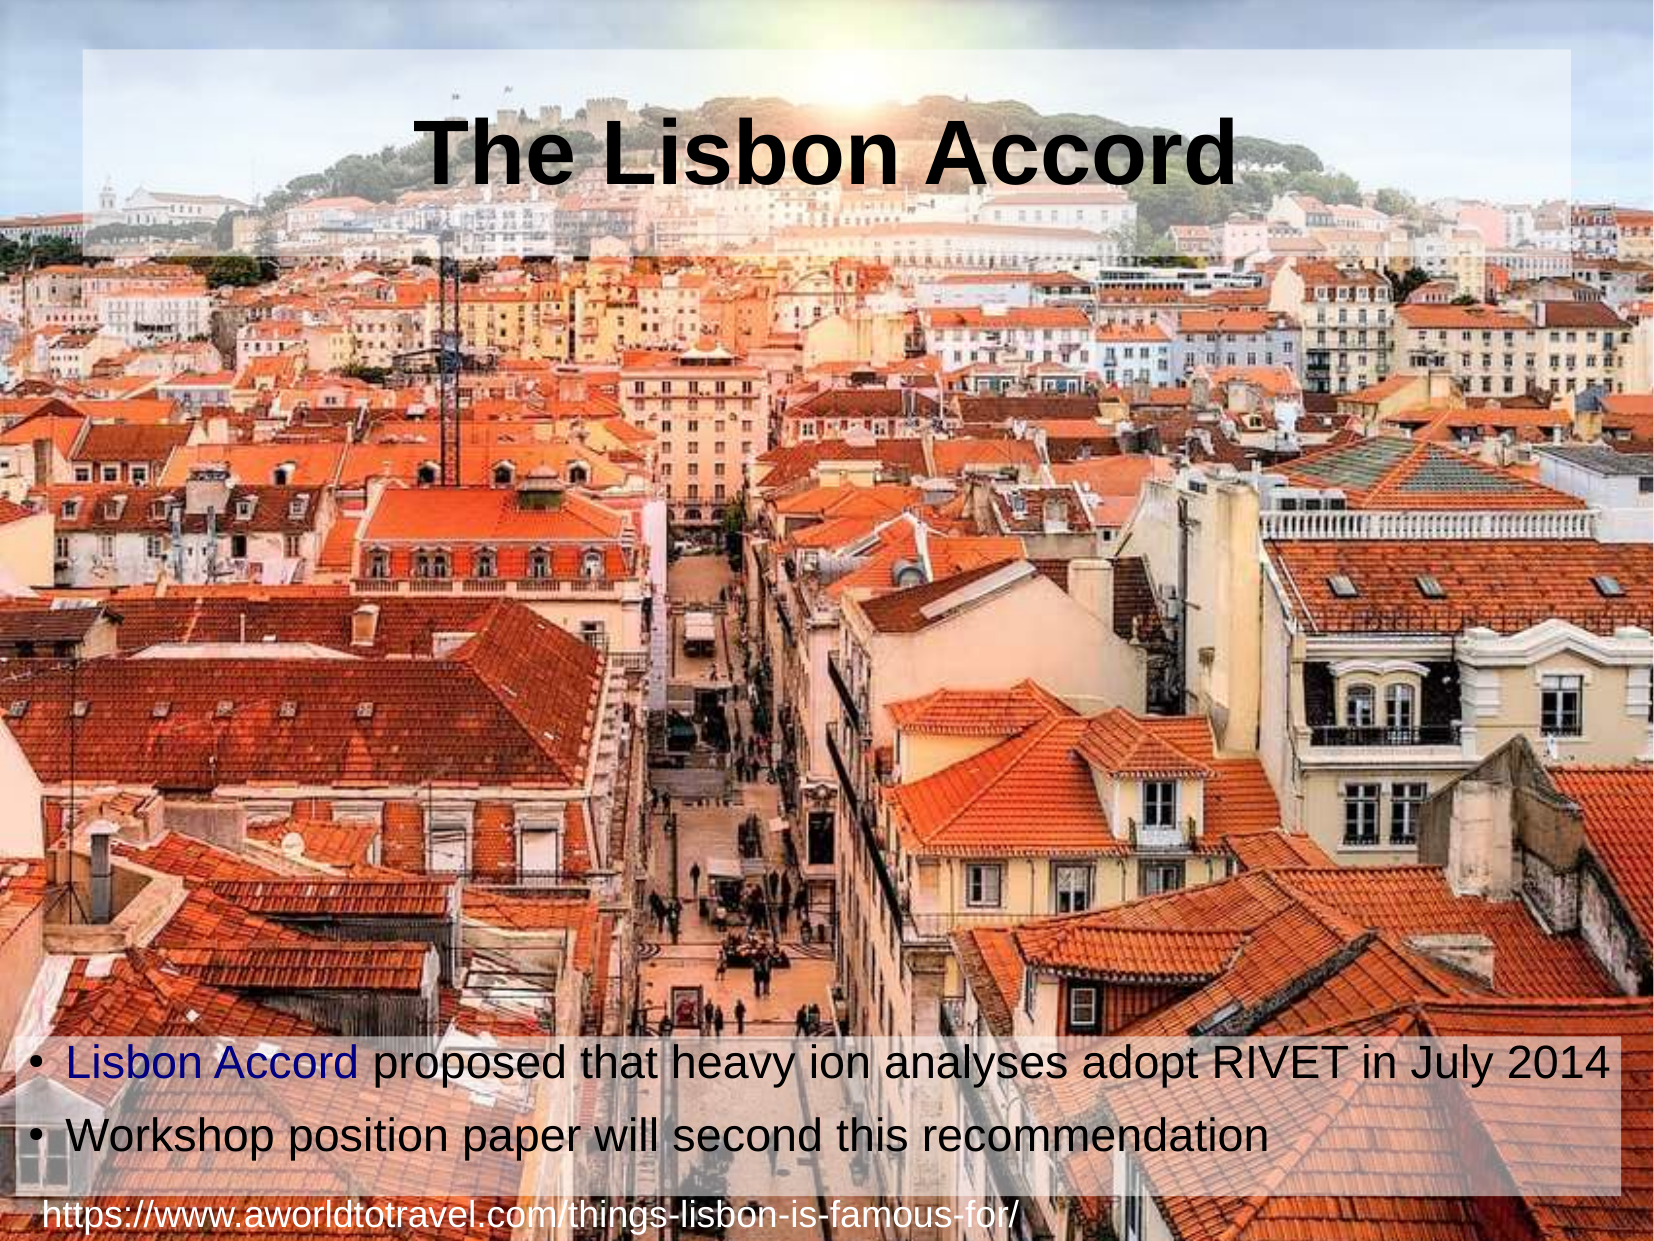

# The Lisbon Accord
Lisbon Accord proposed that heavy ion analyses adopt RIVET in July 2014
Workshop position paper will second this recommendation
https://www.aworldtotravel.com/things-lisbon-is-famous-for/